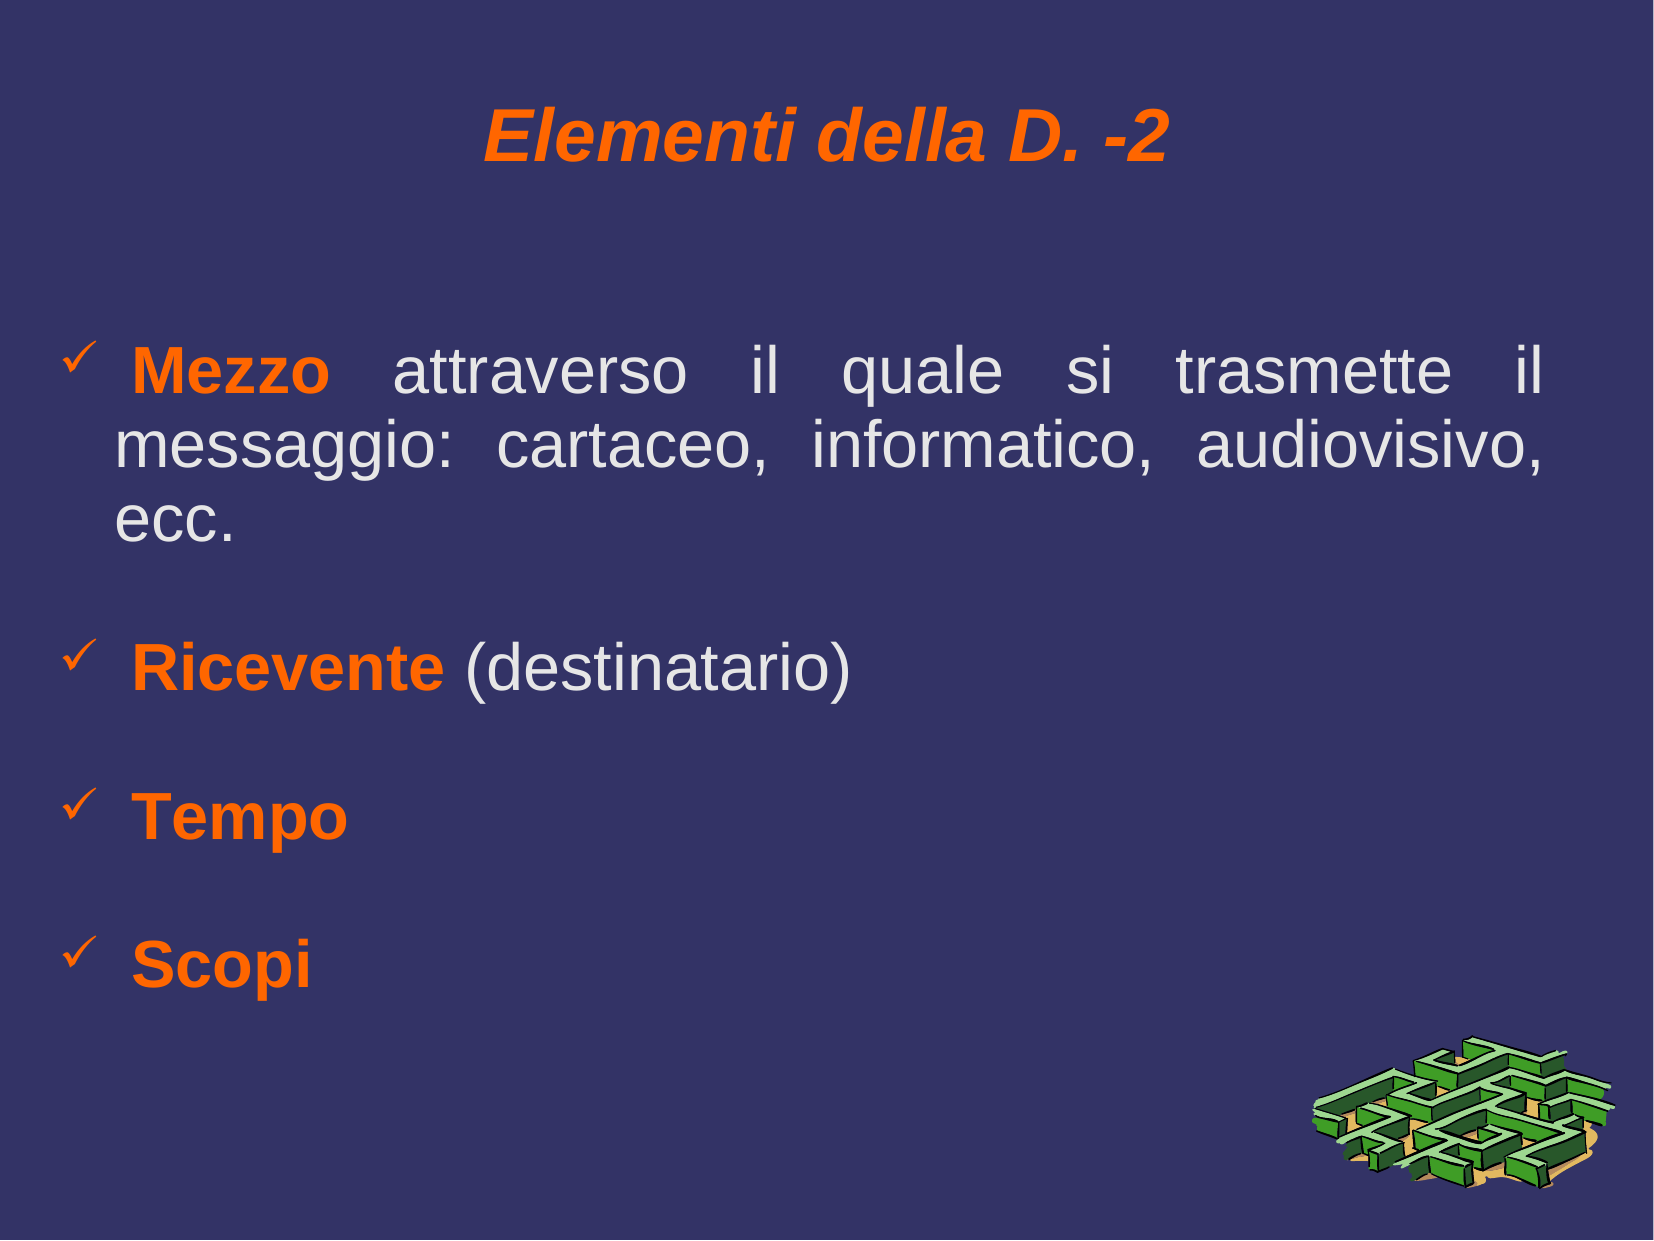

Elementi della D. -2
	Mezzo attraverso il quale si trasmette il messaggio: cartaceo, informatico, audiovisivo, ecc.
	Ricevente (destinatario)
	Tempo
	Scopi